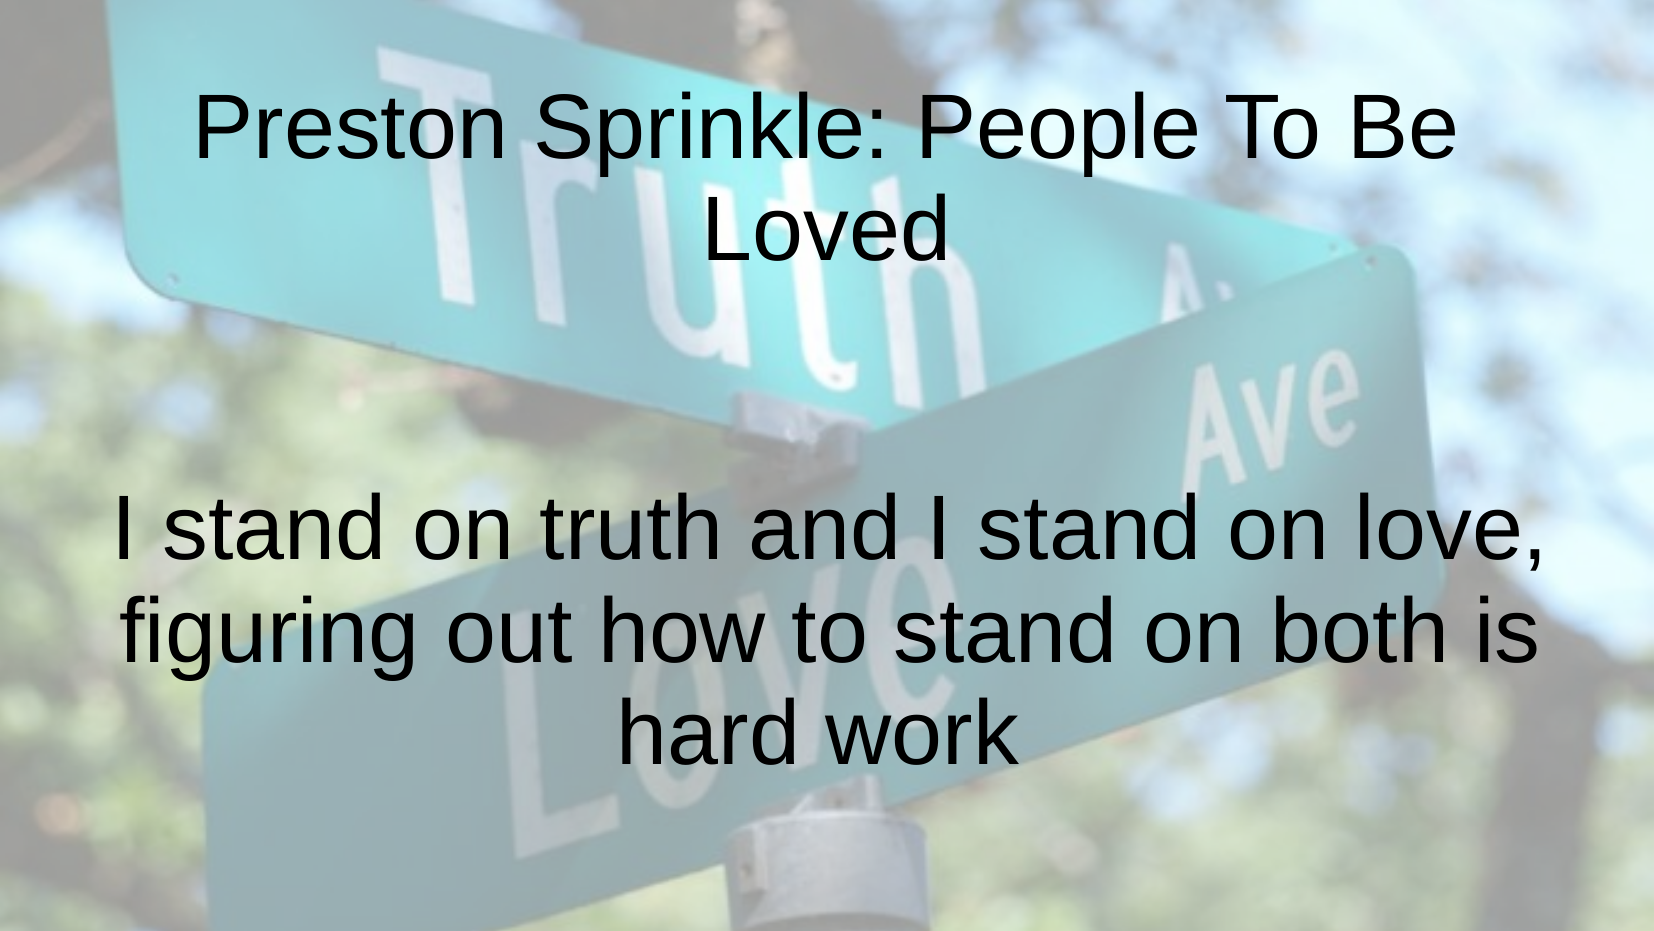

# Preston Sprinkle: People To Be Loved
I stand on truth and I stand on love, figuring out how to stand on both is hard work